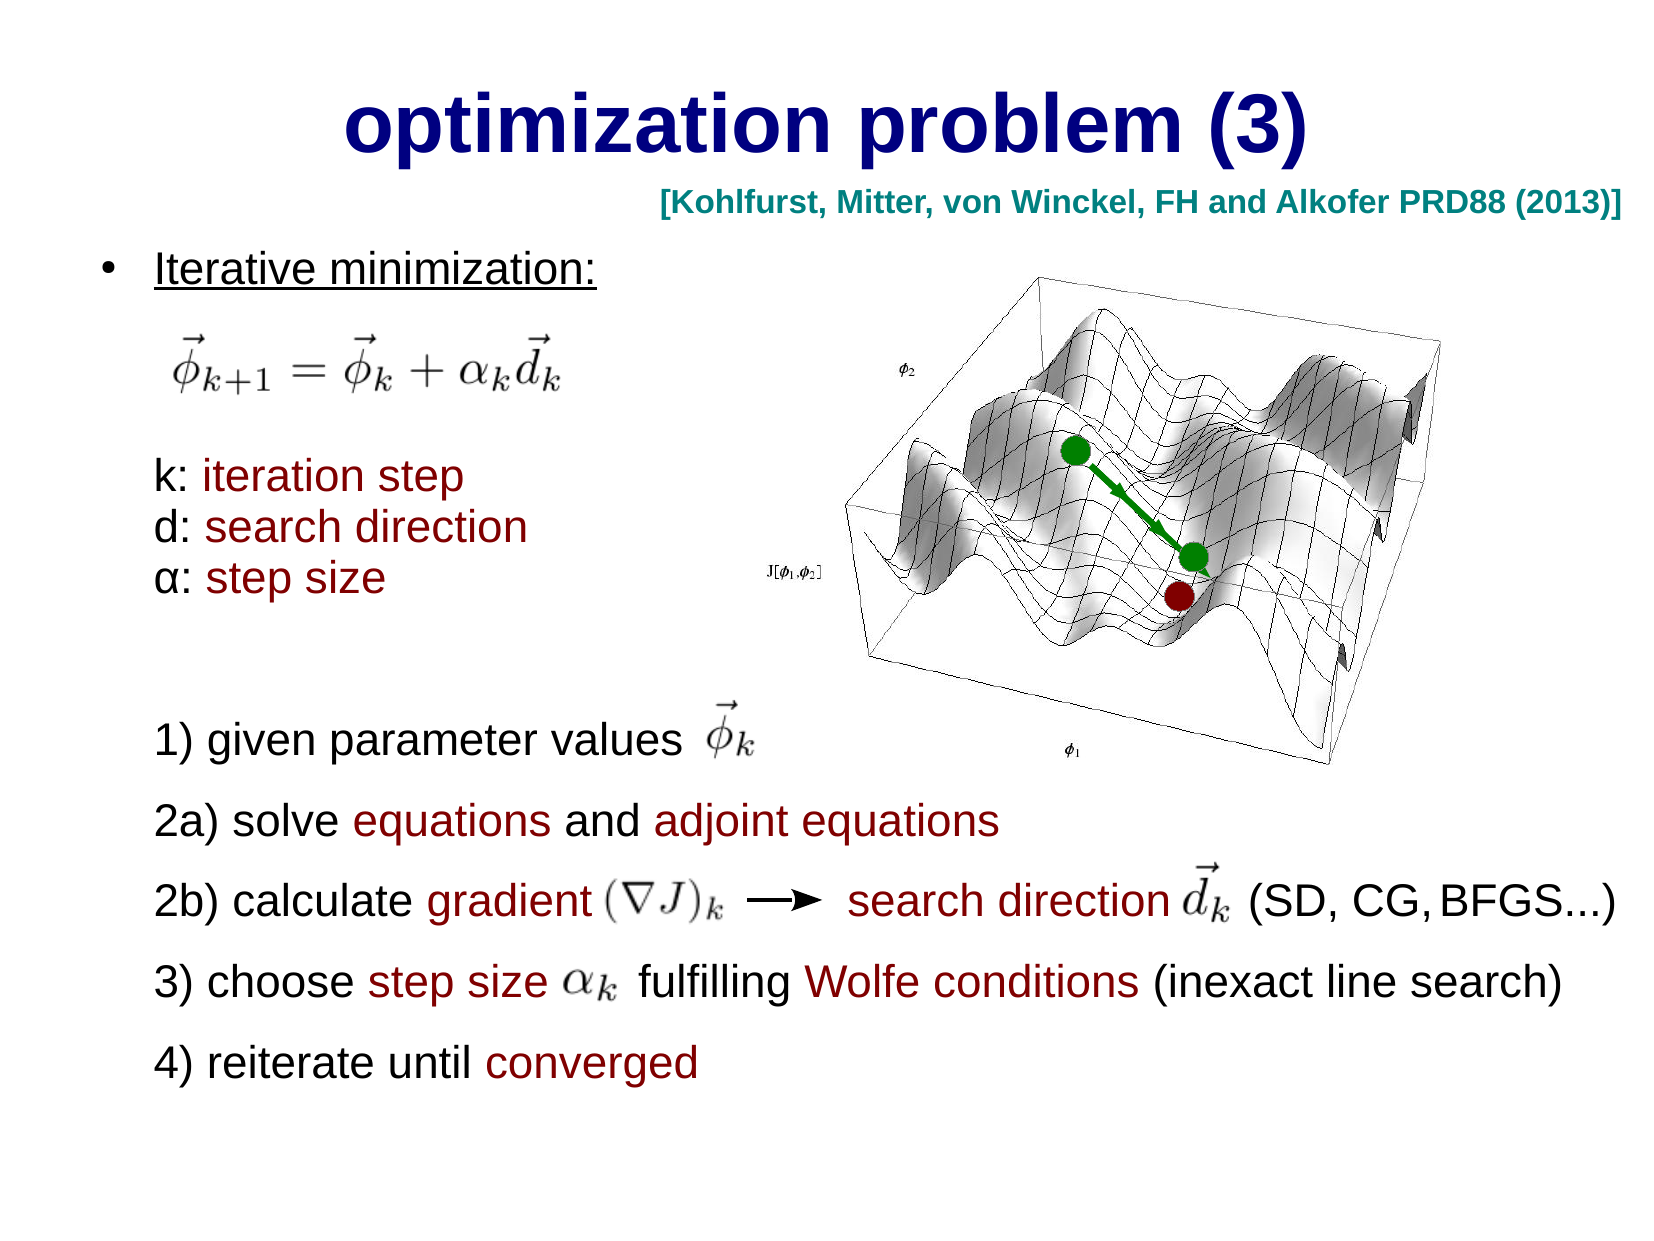

# optimization problem (3)
[Kohlfurst, Mitter, von Winckel, FH and Alkofer PRD88 (2013)]
Iterative minimization:
k: iteration step
d: search direction
α: step size
1) given parameter values
2a) solve equations and adjoint equations
2b) calculate gradient search direction (SD, CG, BFGS...)
3) choose step size fulfilling Wolfe conditions (inexact line search)
4) reiterate until converged